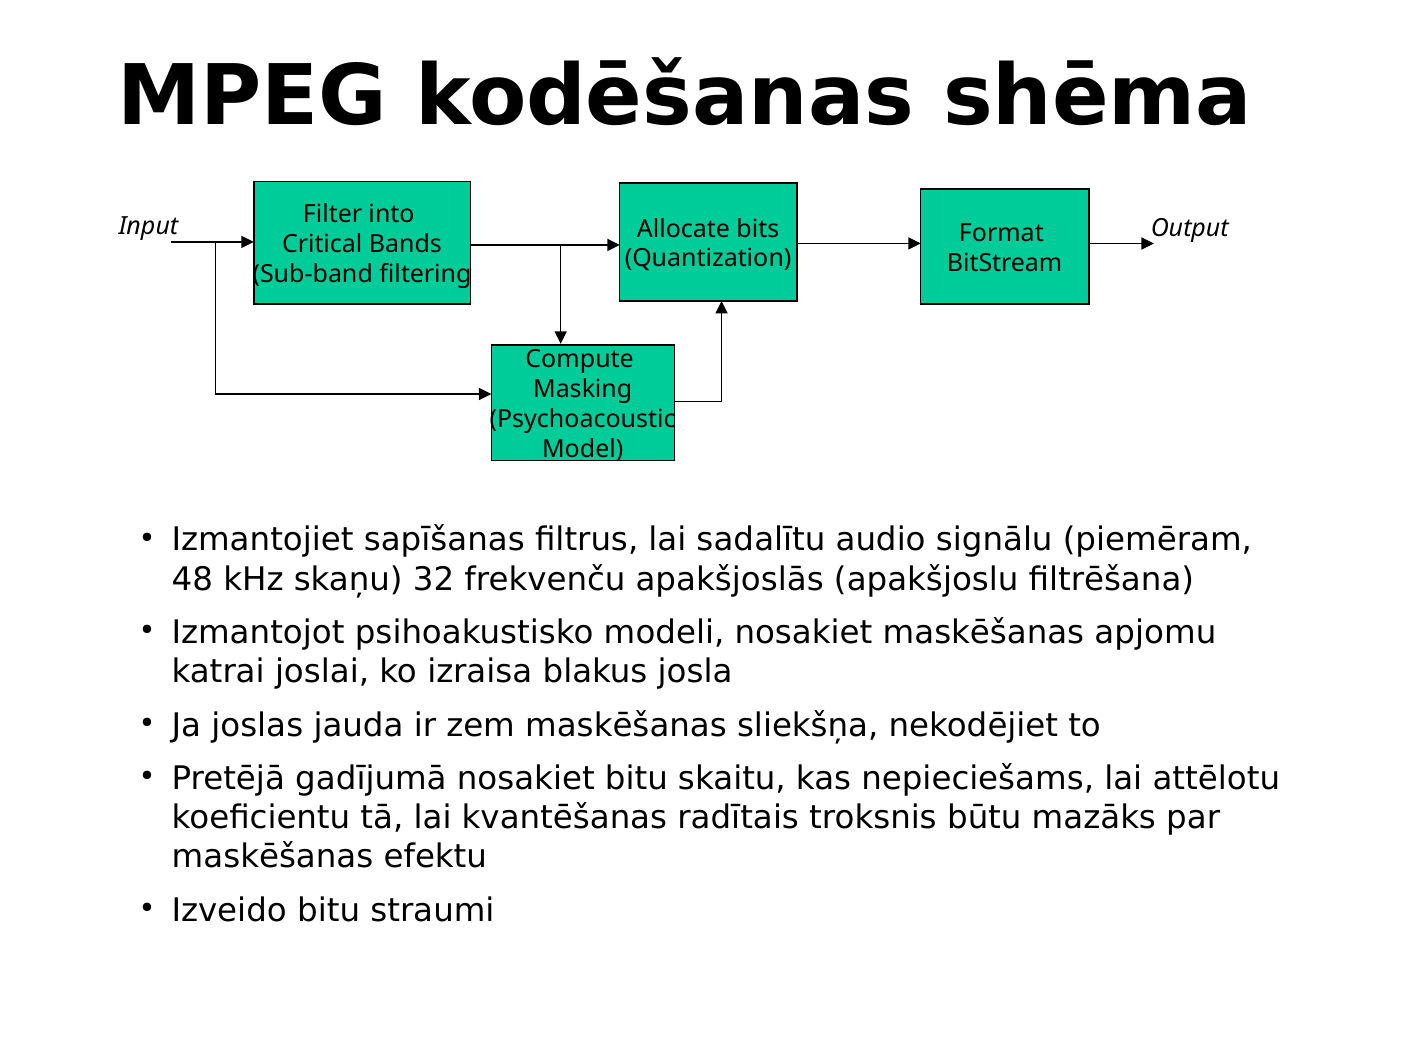

# MPEG kodēšanas shēma
Filter into
Critical Bands
(Sub-band filtering
Allocate bits
(Quantization)
Format
BitStream
Input
Output
Compute
Masking
(Psychoacoustic
Model)
Izmantojiet sapīšanas filtrus, lai sadalītu audio signālu (piemēram, 48 kHz skaņu) 32 frekvenču apakšjoslās (apakšjoslu filtrēšana)
Izmantojot psihoakustisko modeli, nosakiet maskēšanas apjomu katrai joslai, ko izraisa blakus josla
Ja joslas jauda ir zem maskēšanas sliekšņa, nekodējiet to
Pretējā gadījumā nosakiet bitu skaitu, kas nepieciešams, lai attēlotu koeficientu tā, lai kvantēšanas radītais troksnis būtu mazāks par maskēšanas efektu
Izveido bitu straumi